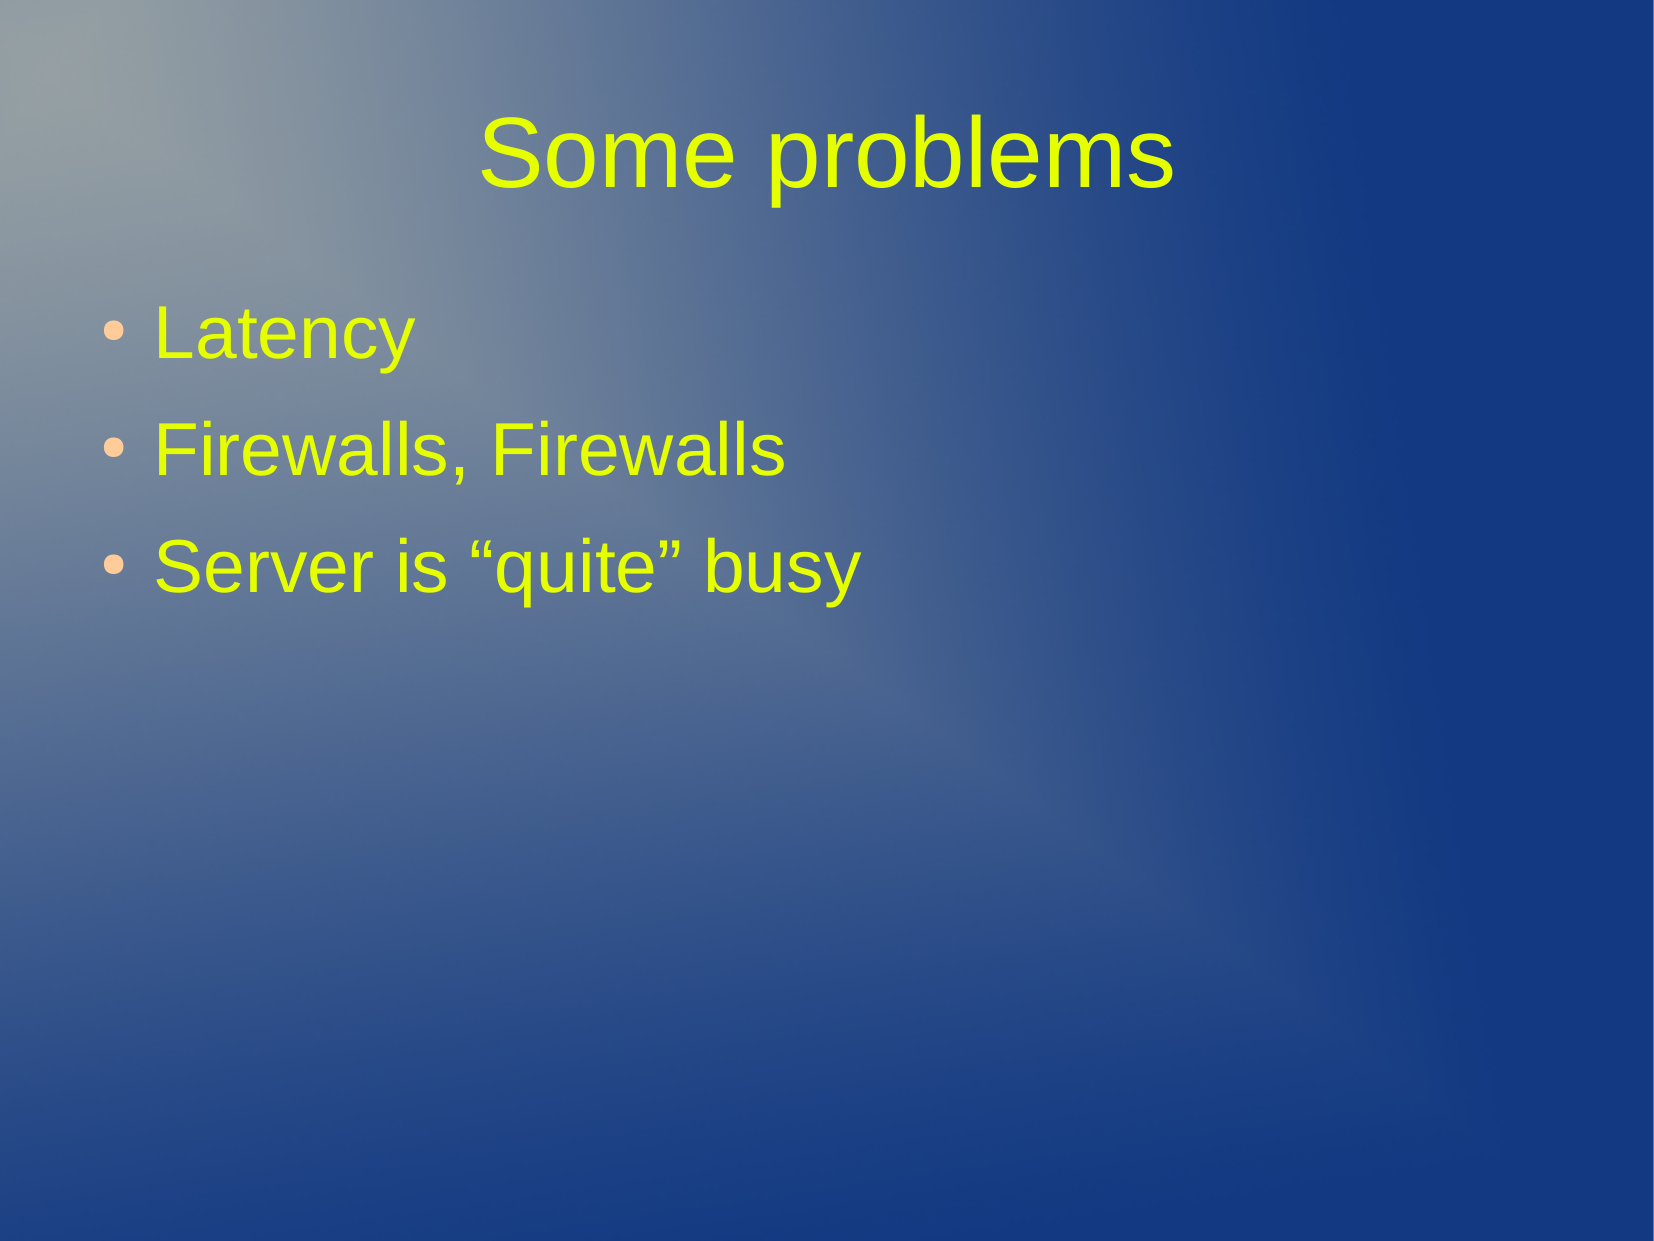

# Some problems
Latency
Firewalls, Firewalls
Server is “quite” busy